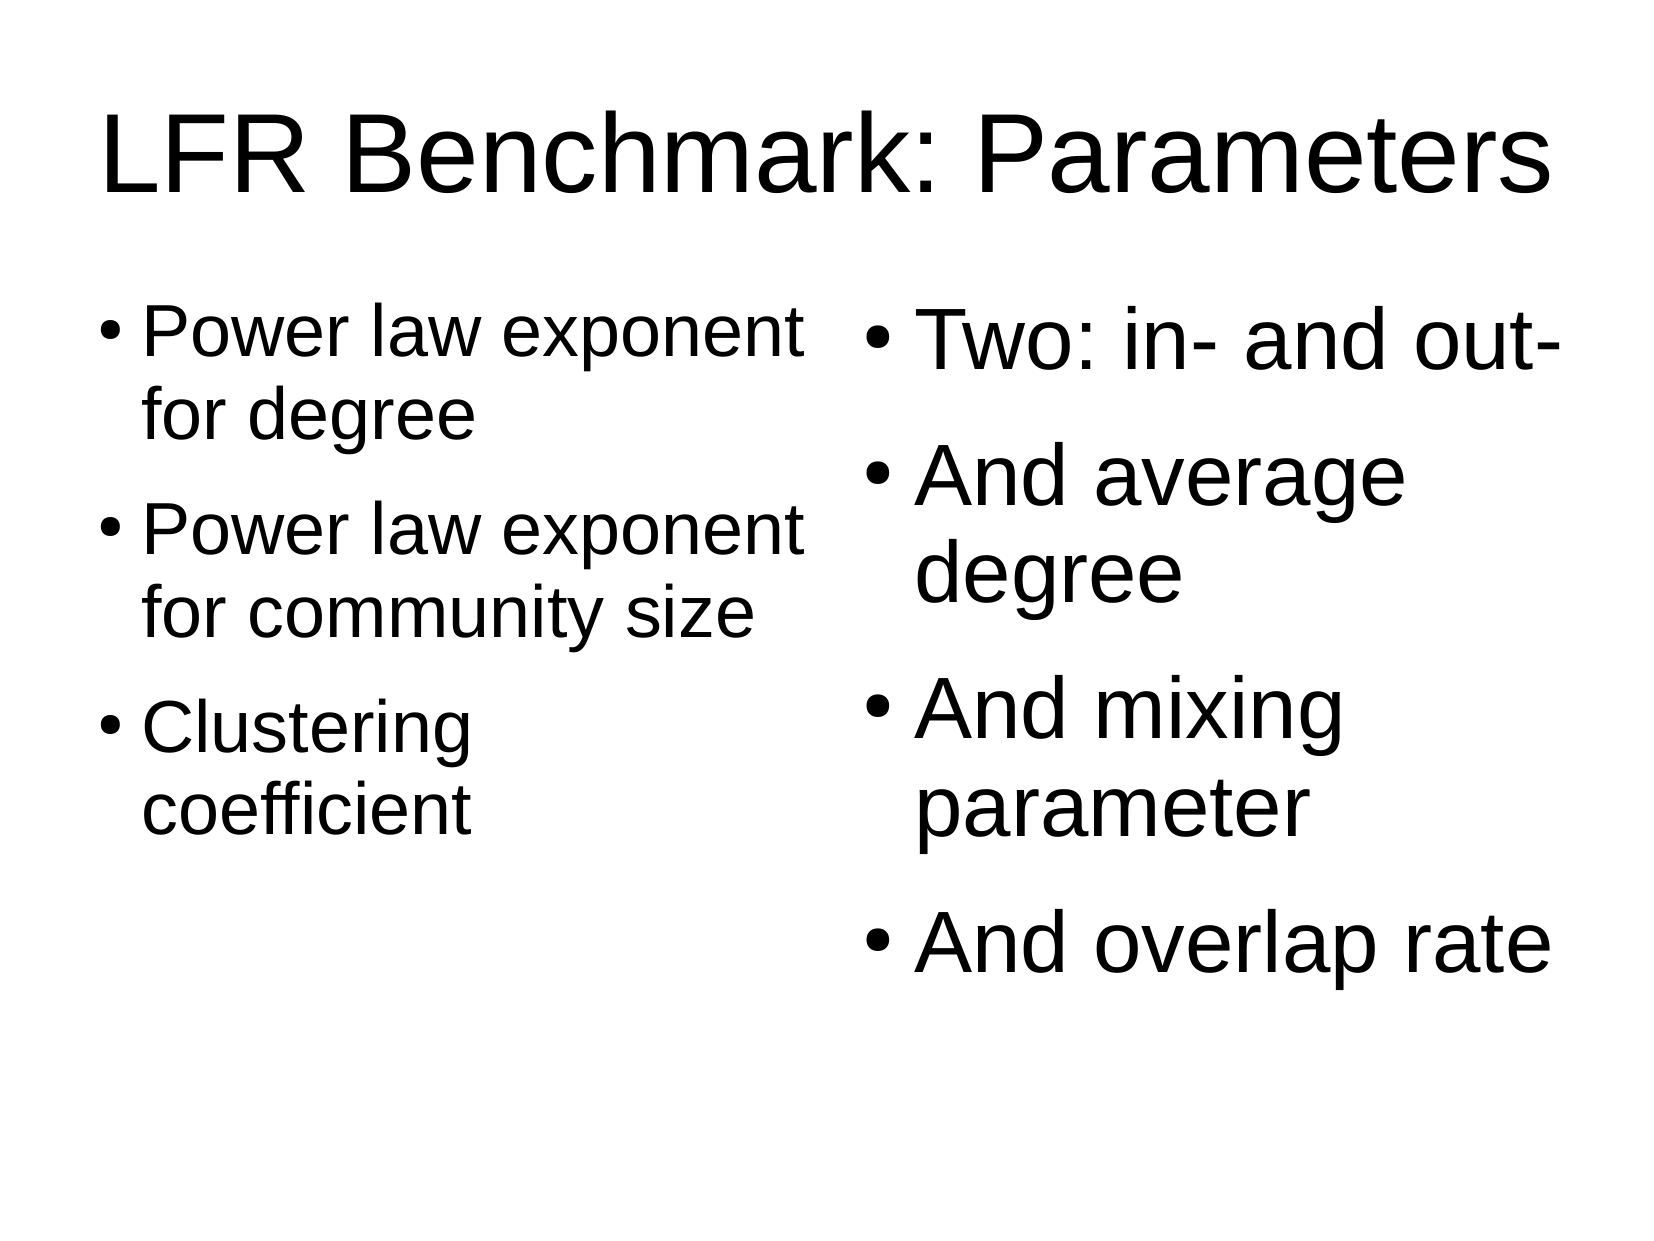

# LFR Benchmark: Parameters
Power law exponent for degree
Power law exponent for community size
Clustering coefficient
Two: in- and out-
And average degree
And mixing parameter
And overlap rate